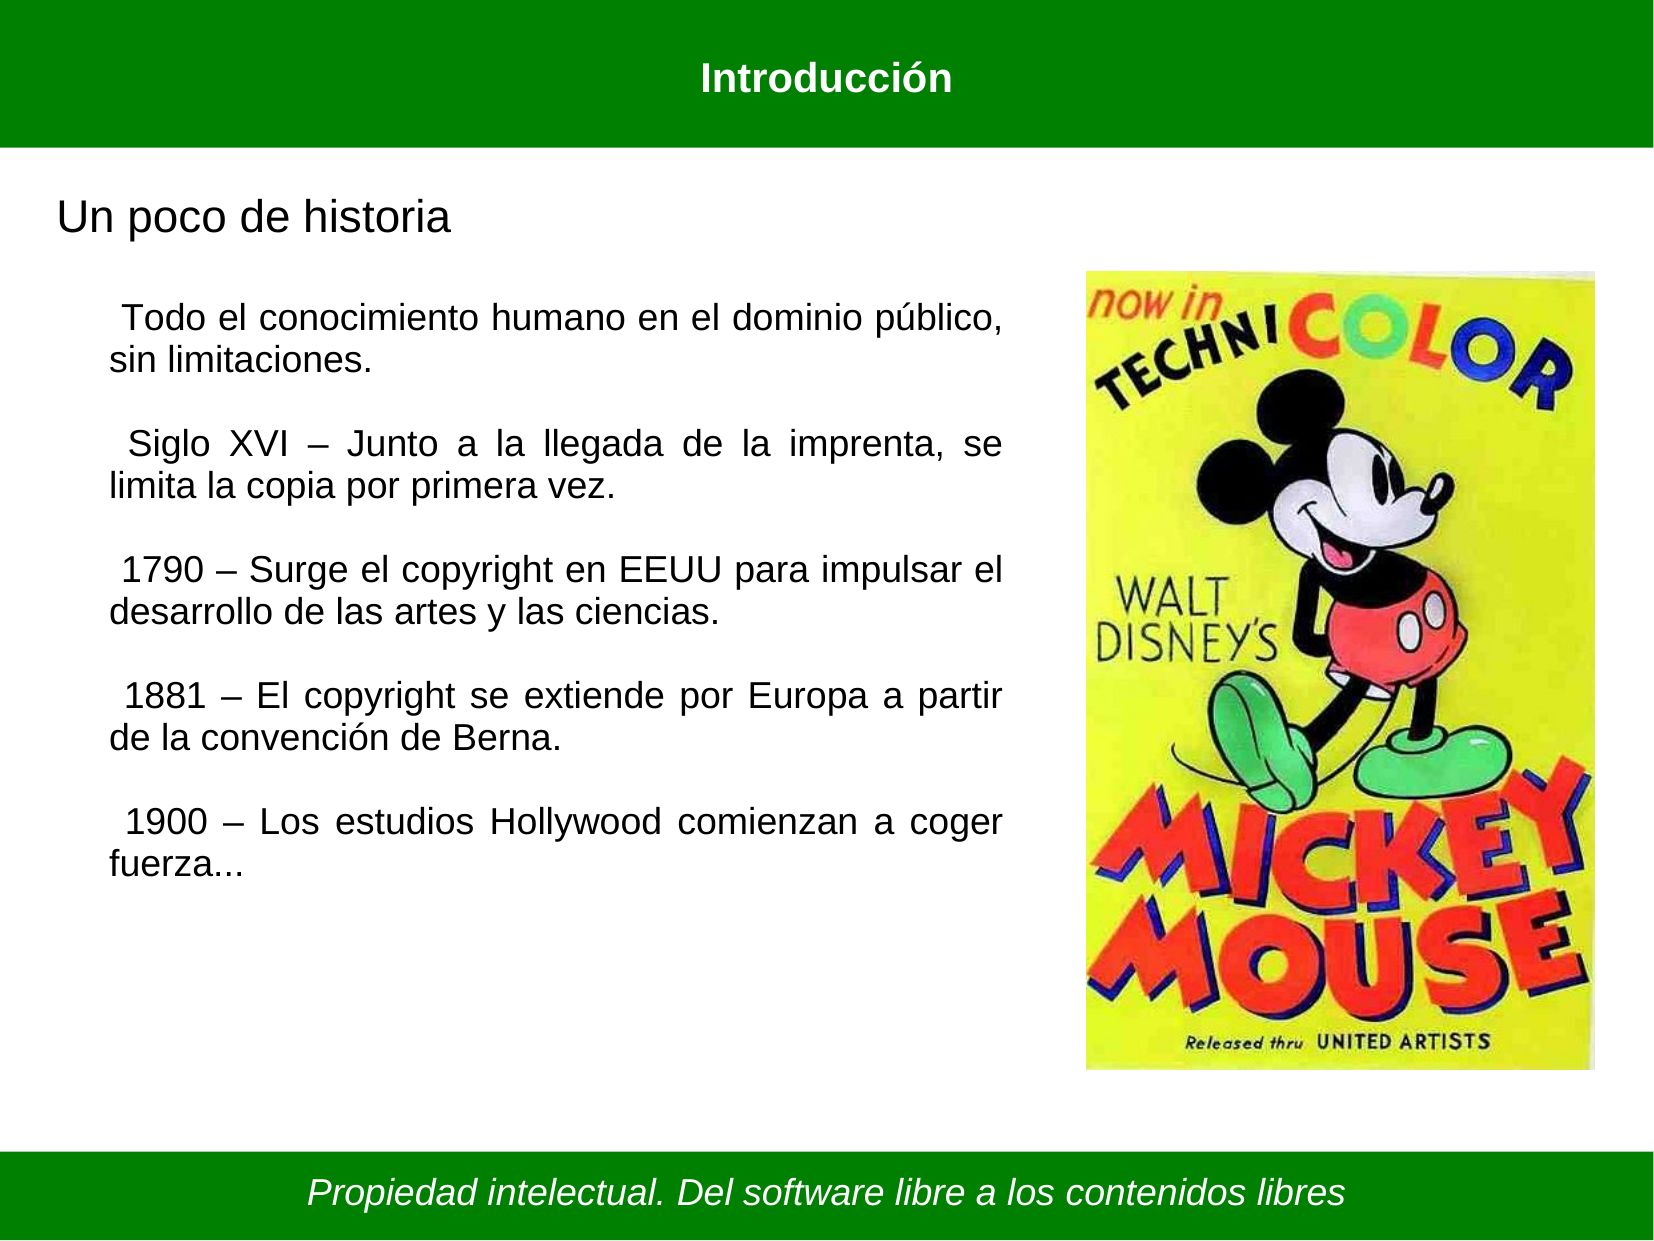

Introducción
Un poco de historia
 Todo el conocimiento humano en el dominio público, sin limitaciones.
 Siglo XVI – Junto a la llegada de la imprenta, se limita la copia por primera vez.
 1790 – Surge el copyright en EEUU para impulsar el desarrollo de las artes y las ciencias.
 1881 – El copyright se extiende por Europa a partir de la convención de Berna.
 1900 – Los estudios Hollywood comienzan a coger fuerza...
Propiedad intelectual. Del software libre a los contenidos libres